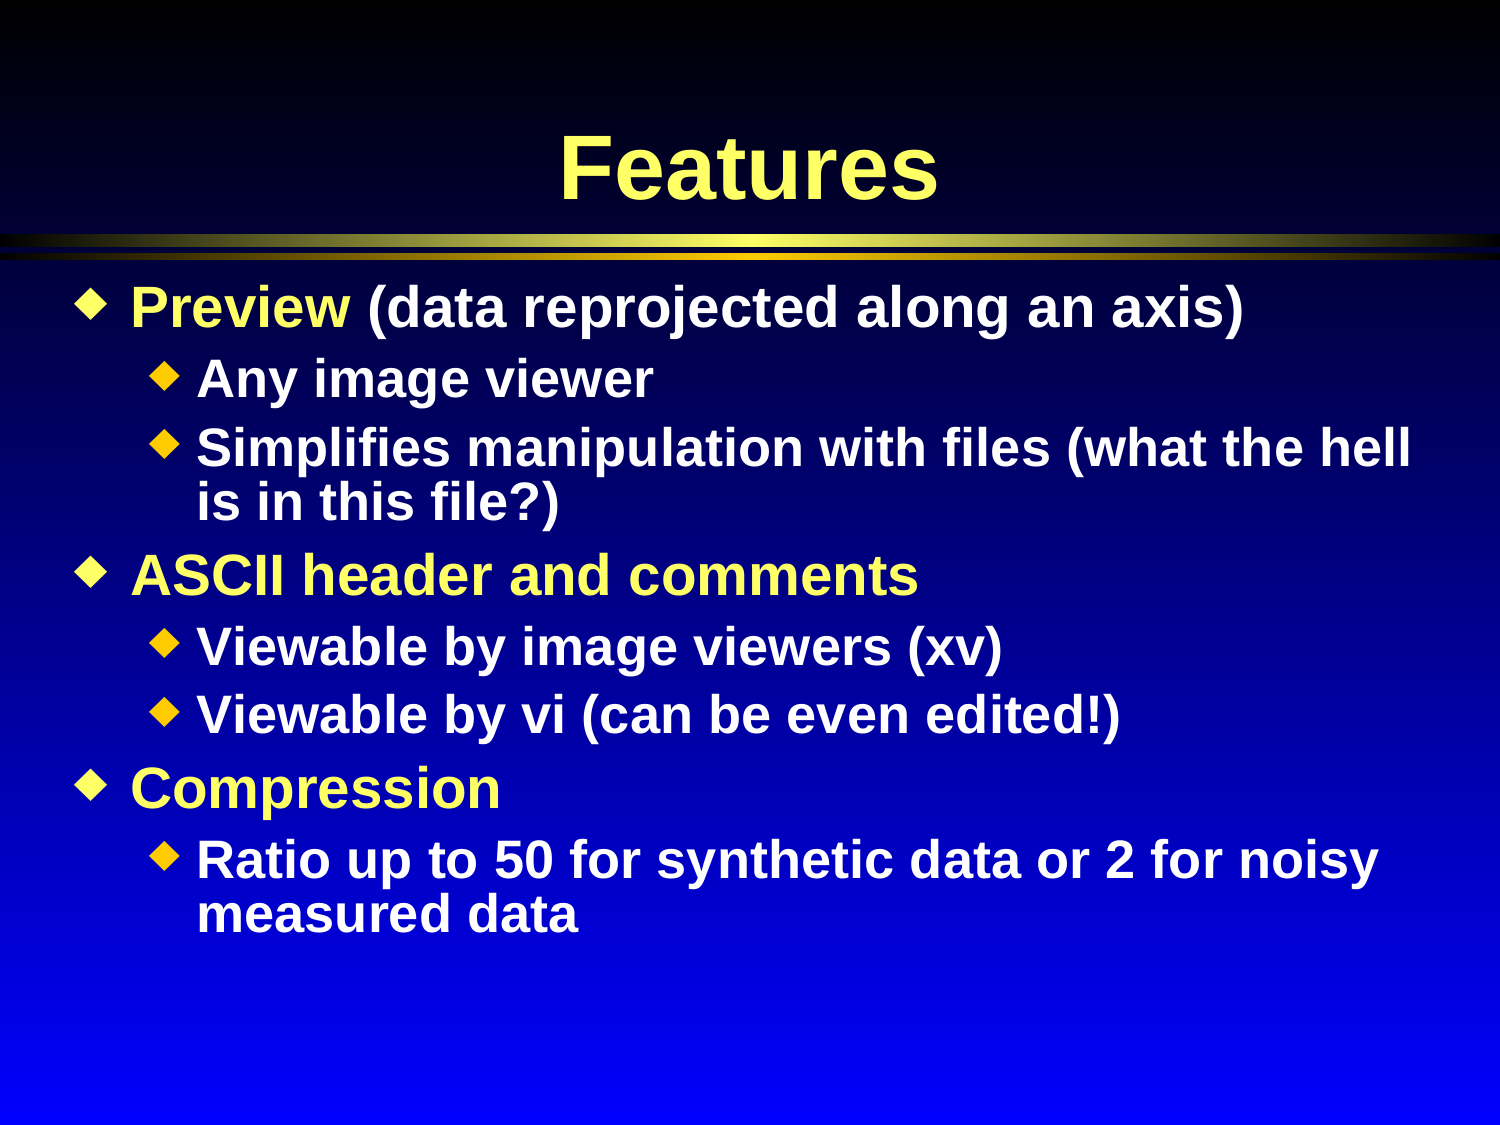

# Features
Preview (data reprojected along an axis)
Any image viewer
Simplifies manipulation with files (what the hell is in this file?)
ASCII header and comments
Viewable by image viewers (xv)
Viewable by vi (can be even edited!)
Compression
Ratio up to 50 for synthetic data or 2 for noisy measured data